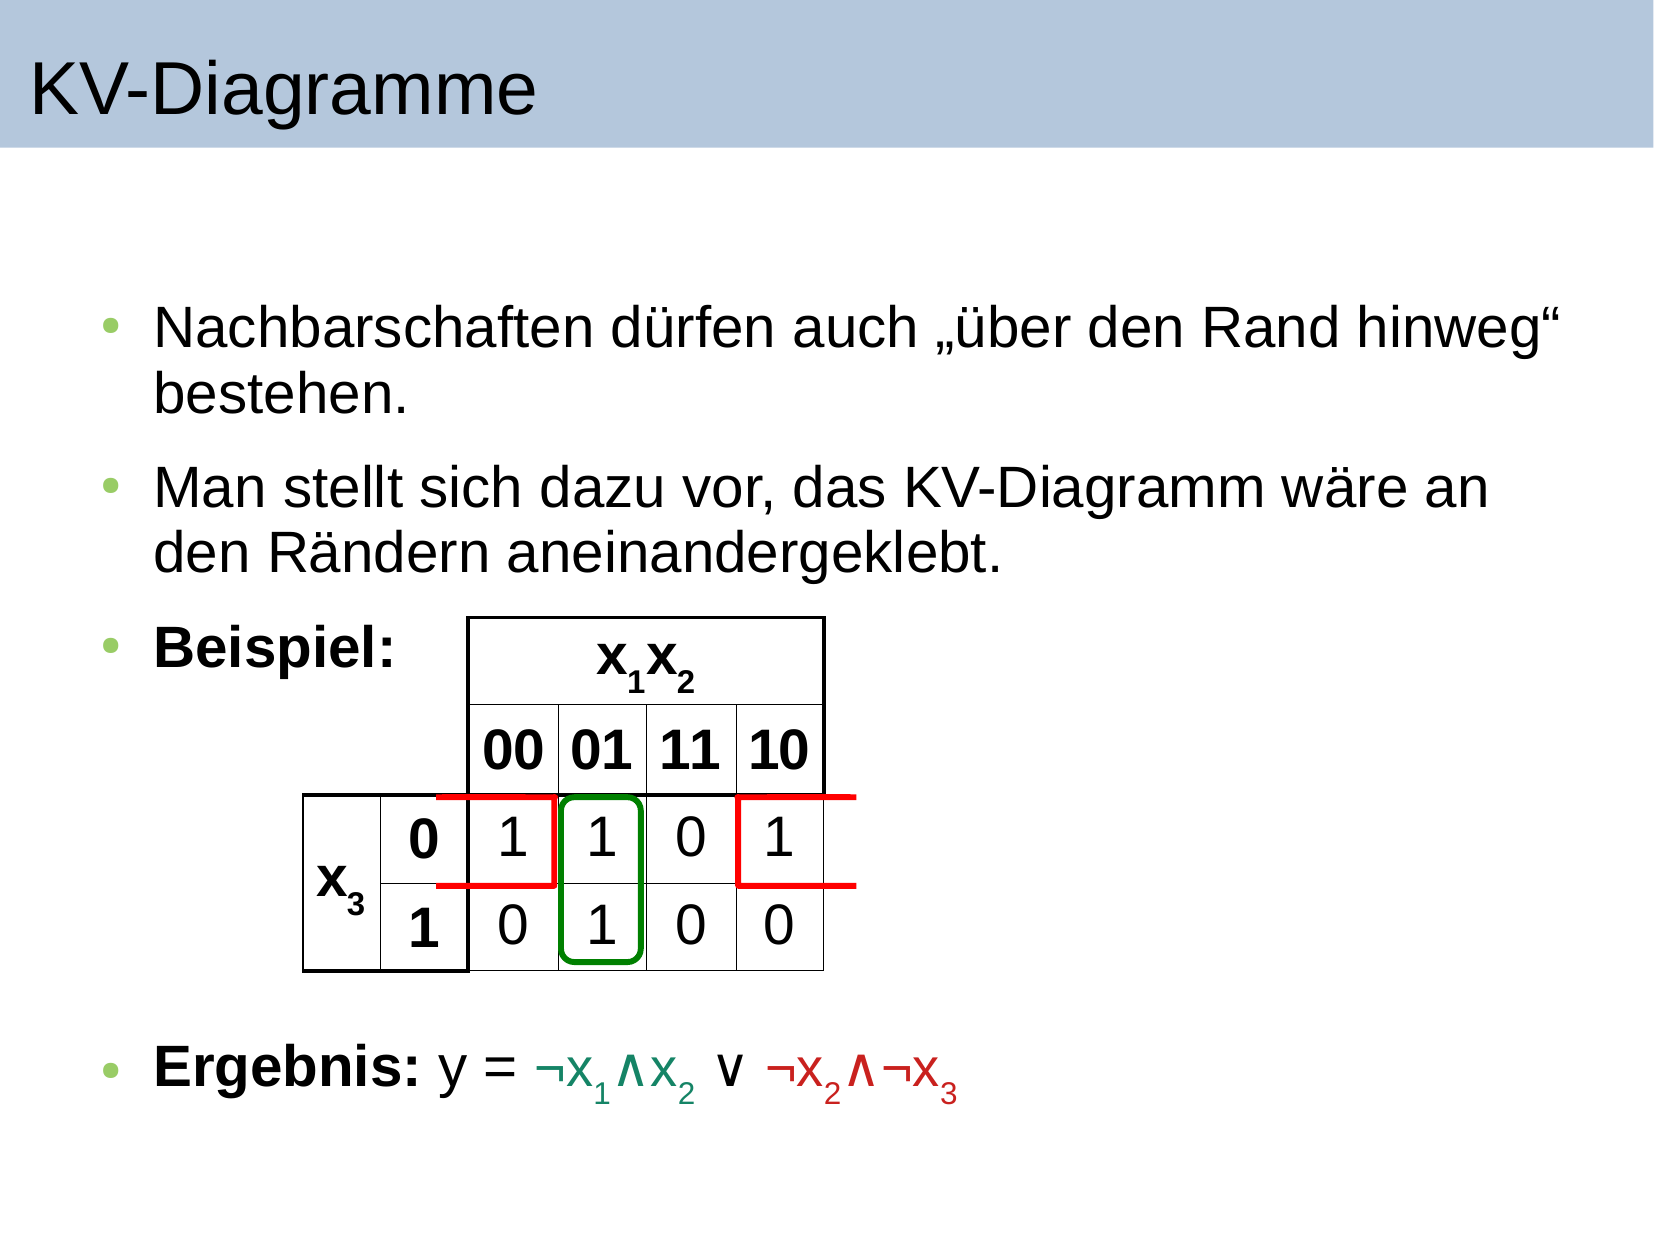

# KV-Diagramme
Nachbarschaften dürfen auch „über den Rand hinweg“ bestehen.
Man stellt sich dazu vor, das KV-Diagramm wäre an den Rändern aneinandergeklebt.
Beispiel:
Ergebnis: y = ¬x1∧x2 ∨ ¬x2∧¬x3